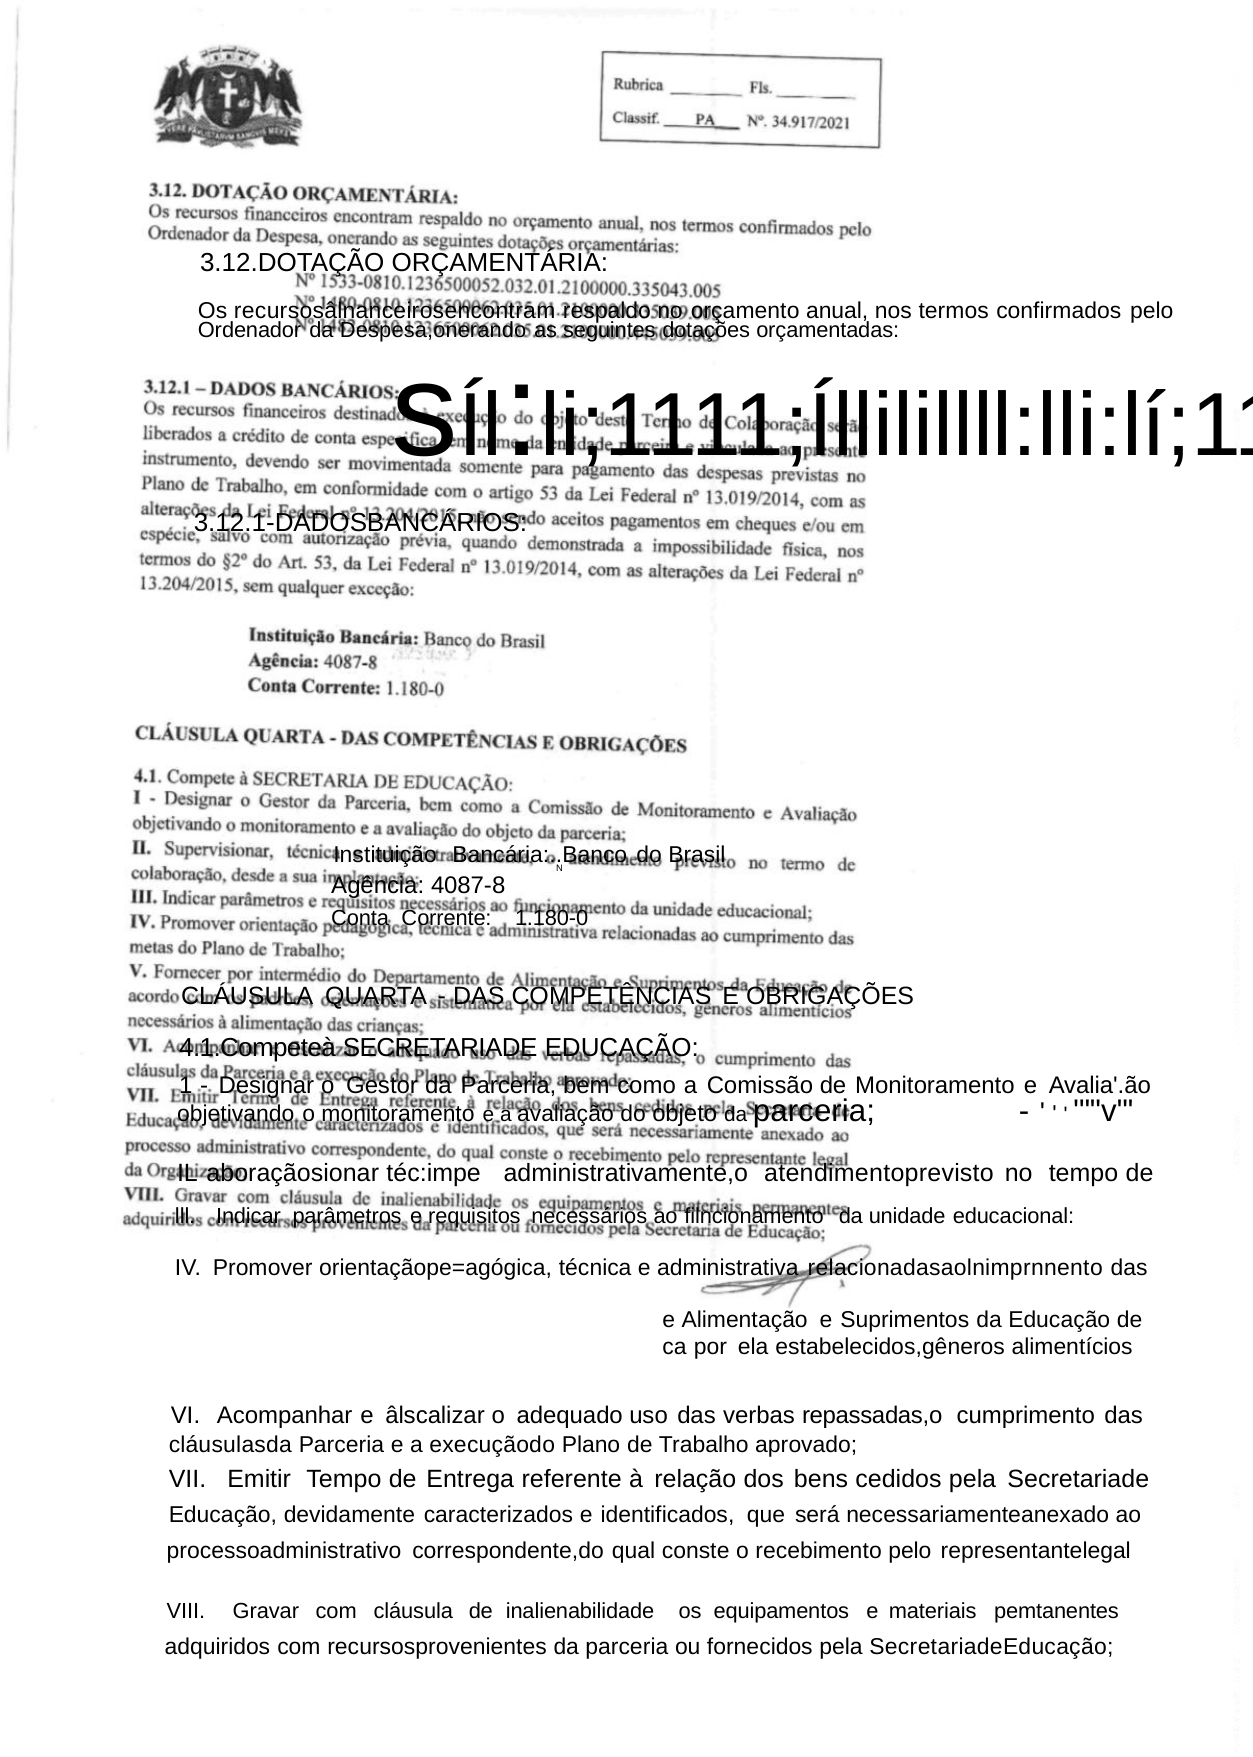

3.12.DOTAÇÃO ORÇAMENTÁRIA:
Os recursosâlnanceirosencontram respaldo no orçamento anual, nos termos confirmados pelo
Ordenador da Despesa,onerando as seguintes dotações orçamentadas:
sÍl:li;1111;Íllilillll:lli:lí;11
3.12.1-DADOSBANCÁRIOS:
Instituição Bancária:..Banco do Brasil
N
Agência: 4087-8
Conta Corrente: 1.180-0
CLÁUSULA QUARTA - DAS COMPETÊNCIAS E OBRIGAÇÕES
4.1.Competeà SECRETARIADE EDUCAÇÃO:
1 - Designar o Gestor da Parceria, bem como a Comissão de Monitoramento e Avalia'.ão
objetivando o monitoramento e a avaliação do objeto da parceria;
- ' ' ' '""v"'
IL aboraçãosionar téc:impe administrativamente,o atendimentoprevisto no tempo de
lll. Indicar parâmetros e requisitos necessários ao filncionamento da unidade educacional:
IV. Promover orientaçãope=agógica, técnica e administrativa relacionadasaolnimprnnento das
e Alimentação e Suprimentos da Educação de
ca por ela estabelecidos,gêneros alimentícios
VI. Acompanhar e âlscalizar o adequado uso das verbas repassadas,o cumprimento das
cláusulasda Parceria e a execuçãodo Plano de Trabalho aprovado;
VII. Emitir Tempo de Entrega referente à relação dos bens cedidos pela Secretariade
Educação, devidamente caracterizados e identificados, que será necessariamenteanexado ao
processoadministrativo correspondente,do qual conste o recebimento pelo representantelegal
VIII. Gravar com cláusula de inalienabilidade os equipamentos e materiais pemtanentes
adquiridos com recursosprovenientes da parceria ou fornecidos pela SecretariadeEducação;